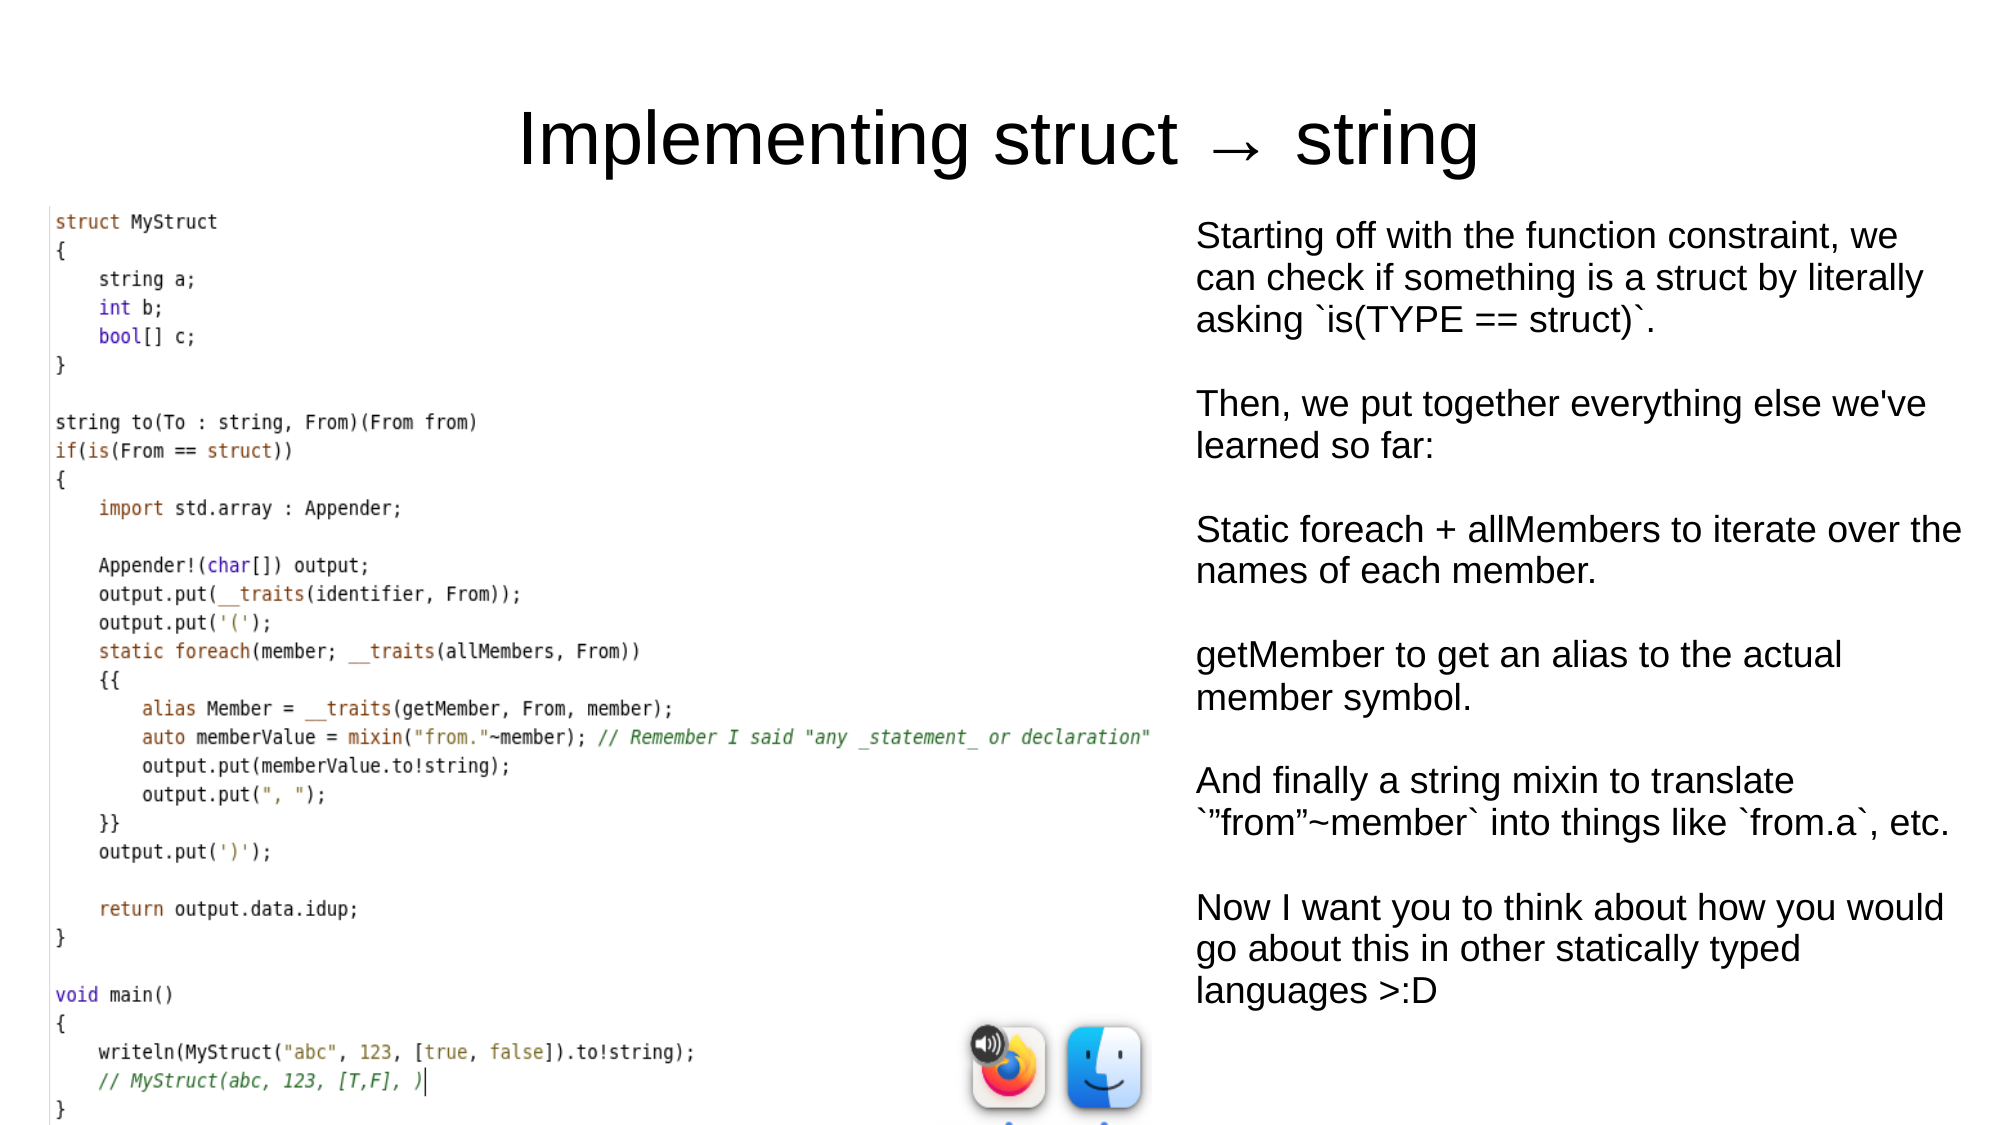

# Implementing struct → string
Starting off with the function constraint, we can check if something is a struct by literally asking `is(TYPE == struct)`.
Then, we put together everything else we've learned so far:
Static foreach + allMembers to iterate over the names of each member.
getMember to get an alias to the actual member symbol.
And finally a string mixin to translate `”from”~member` into things like `from.a`, etc.
Now I want you to think about how you would go about this in other statically typed languages >:D